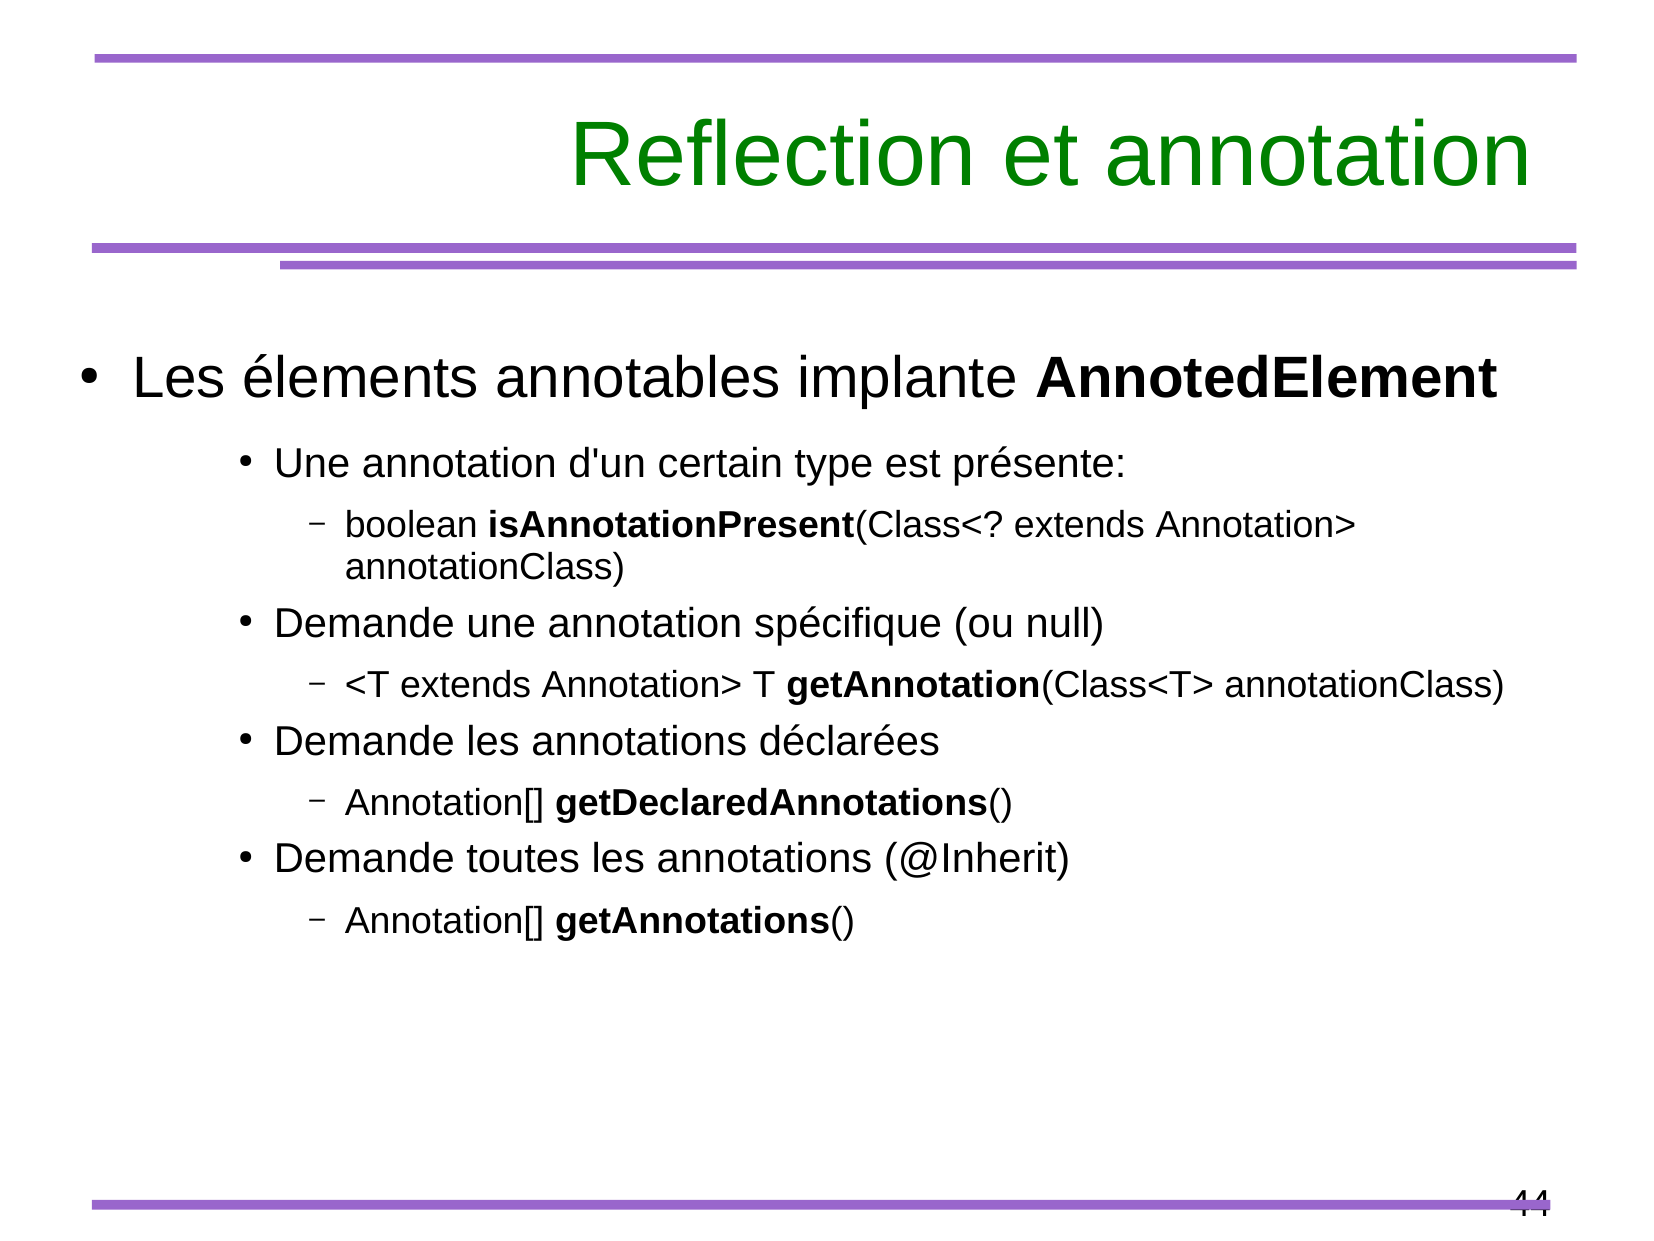

# Reflection et annotation
Les élements annotables implante AnnotedElement
Une annotation d'un certain type est présente:
boolean isAnnotationPresent(Class<? extends Annotation> annotationClass)
Demande une annotation spécifique (ou null)
<T extends Annotation> T getAnnotation(Class<T> annotationClass)
Demande les annotations déclarées
Annotation[] getDeclaredAnnotations()
Demande toutes les annotations (@Inherit)
Annotation[] getAnnotations()